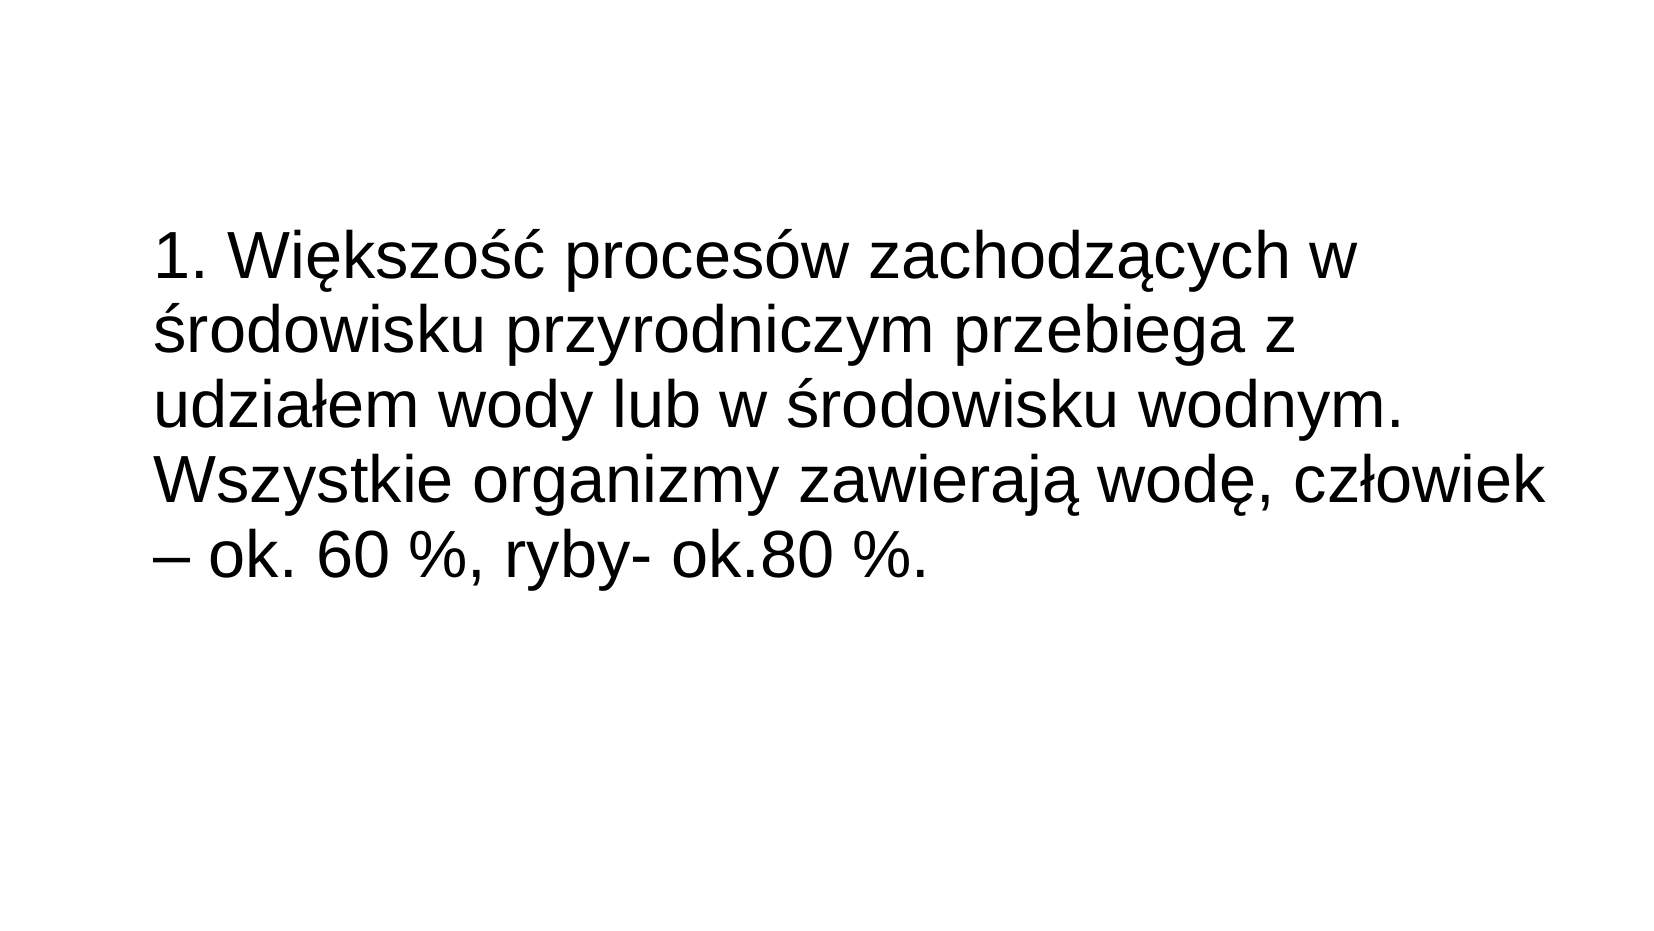

#
1. Większość procesów zachodzących w środowisku przyrodniczym przebiega z udziałem wody lub w środowisku wodnym. Wszystkie organizmy zawierają wodę, człowiek – ok. 60 %, ryby- ok.80 %.